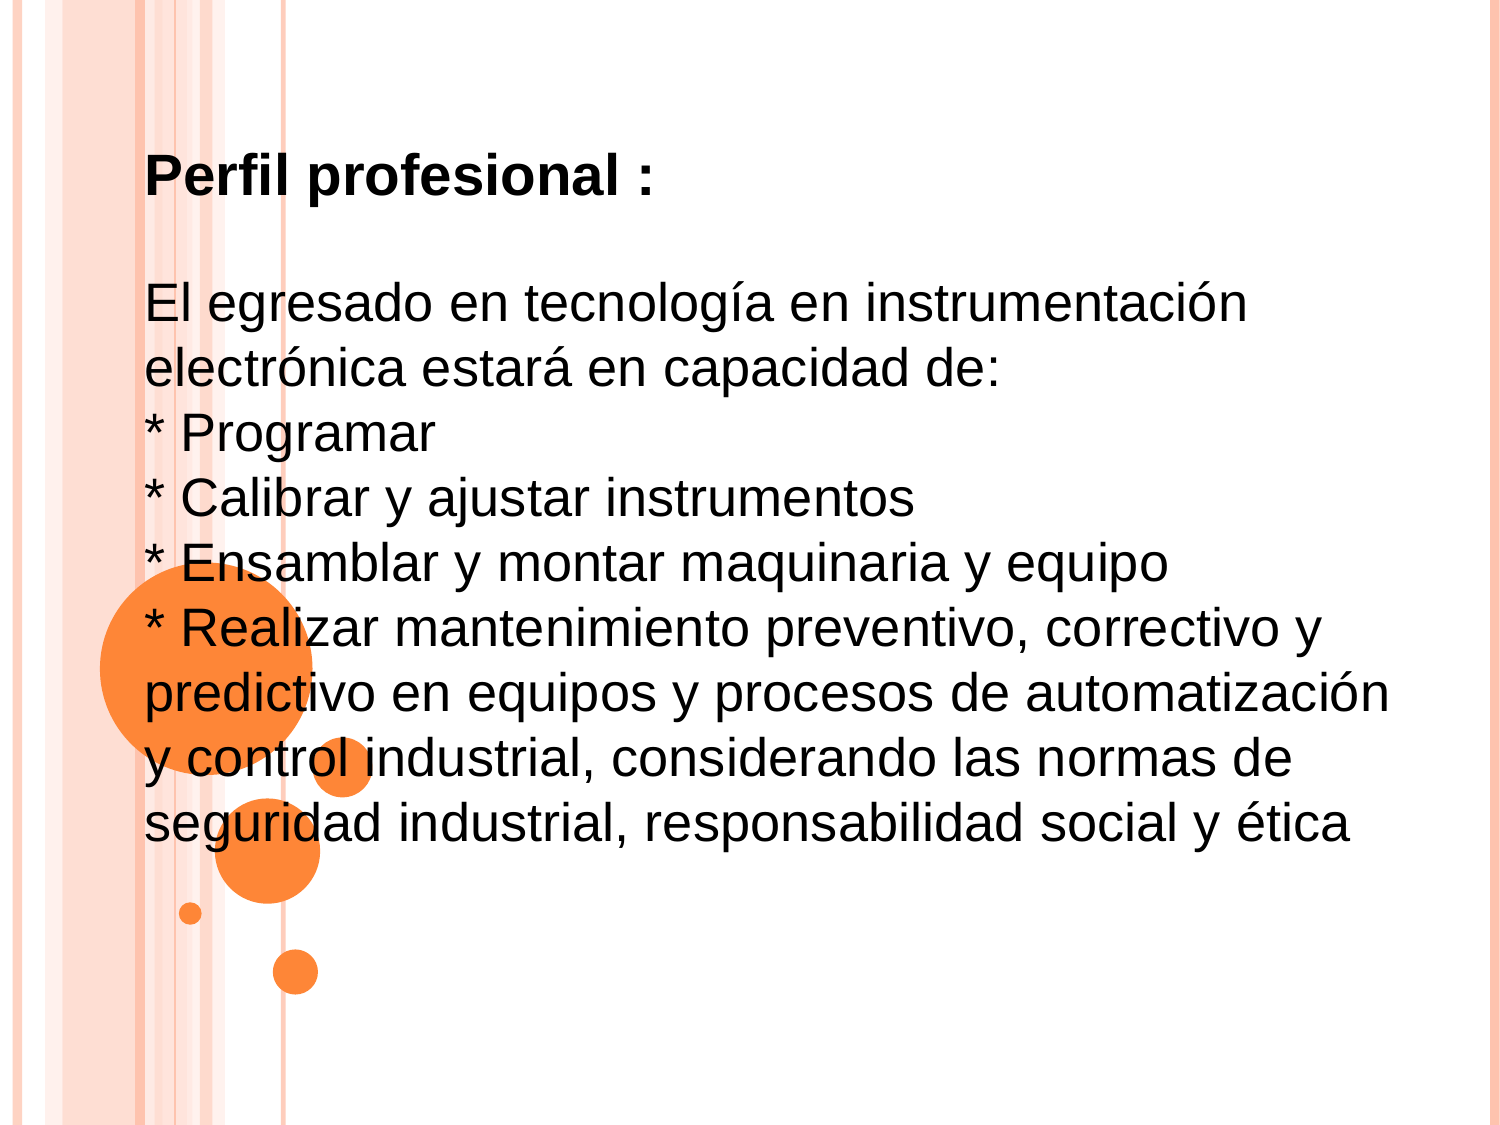

Perfil profesional :
El egresado en tecnología en instrumentación electrónica estará en capacidad de:
* Programar
* Calibrar y ajustar instrumentos
* Ensamblar y montar maquinaria y equipo
* Realizar mantenimiento preventivo, correctivo y predictivo en equipos y procesos de automatización y control industrial, considerando las normas de seguridad industrial, responsabilidad social y ética